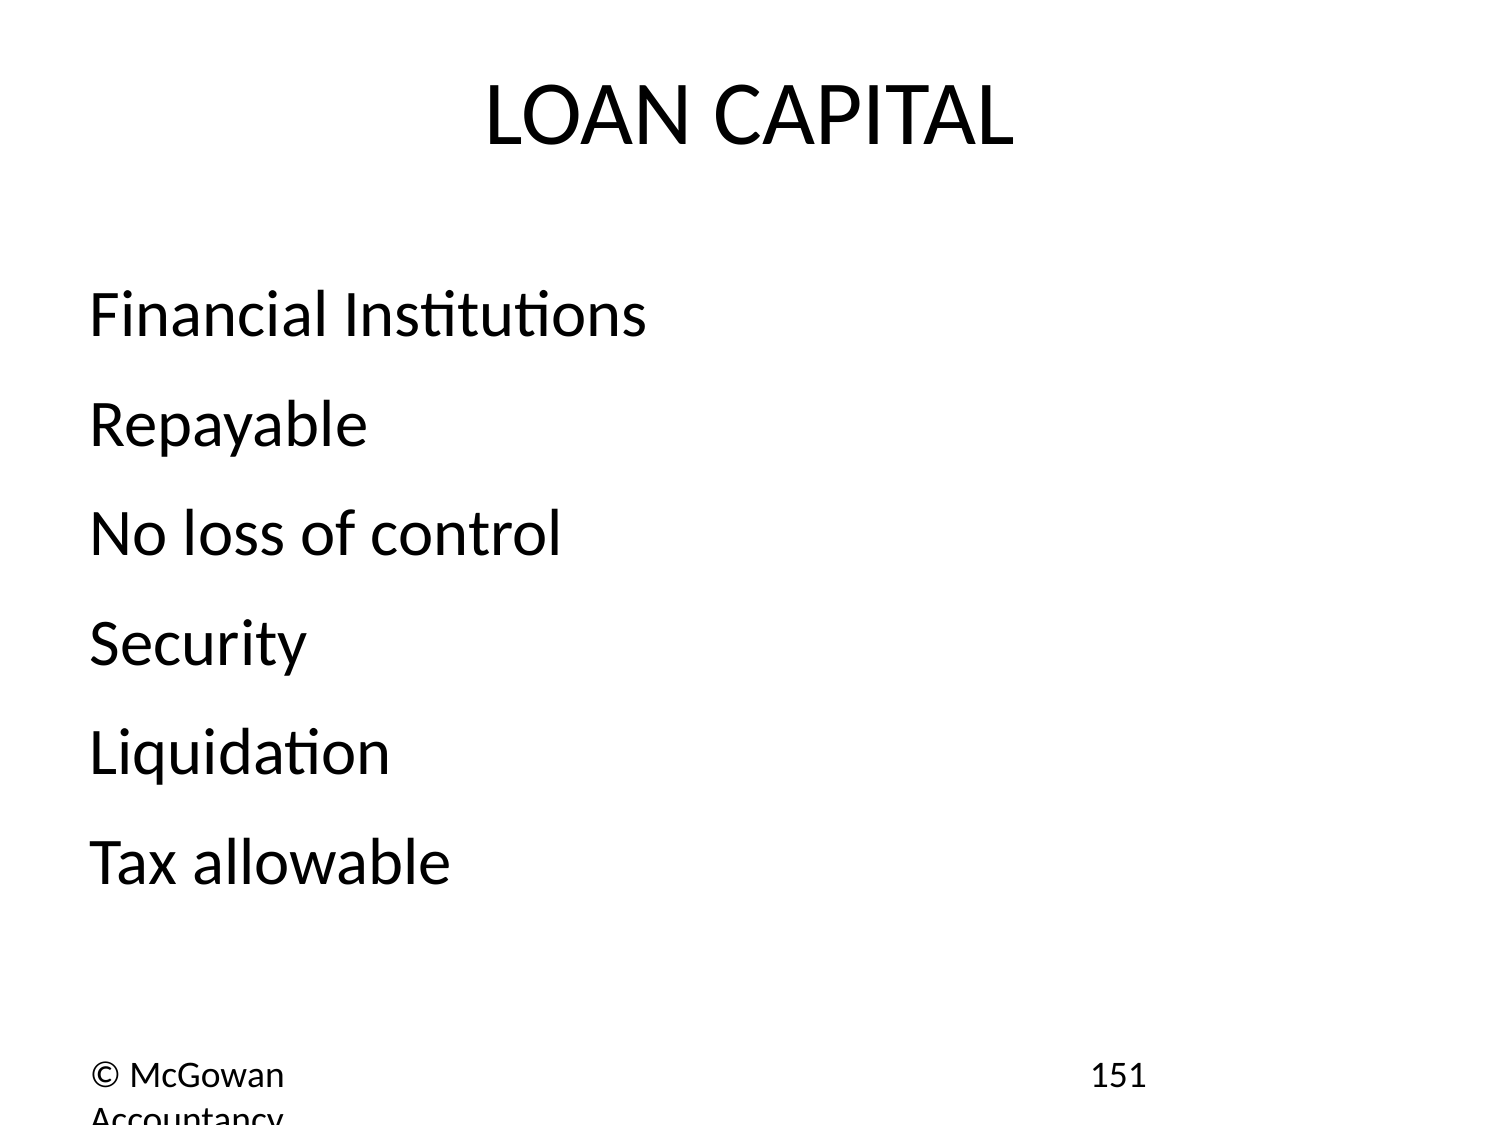

# LOAN CAPITAL
Financial Institutions
Repayable
No loss of control
Security
Liquidation
Tax allowable
© McGowan Accountancy Services
151